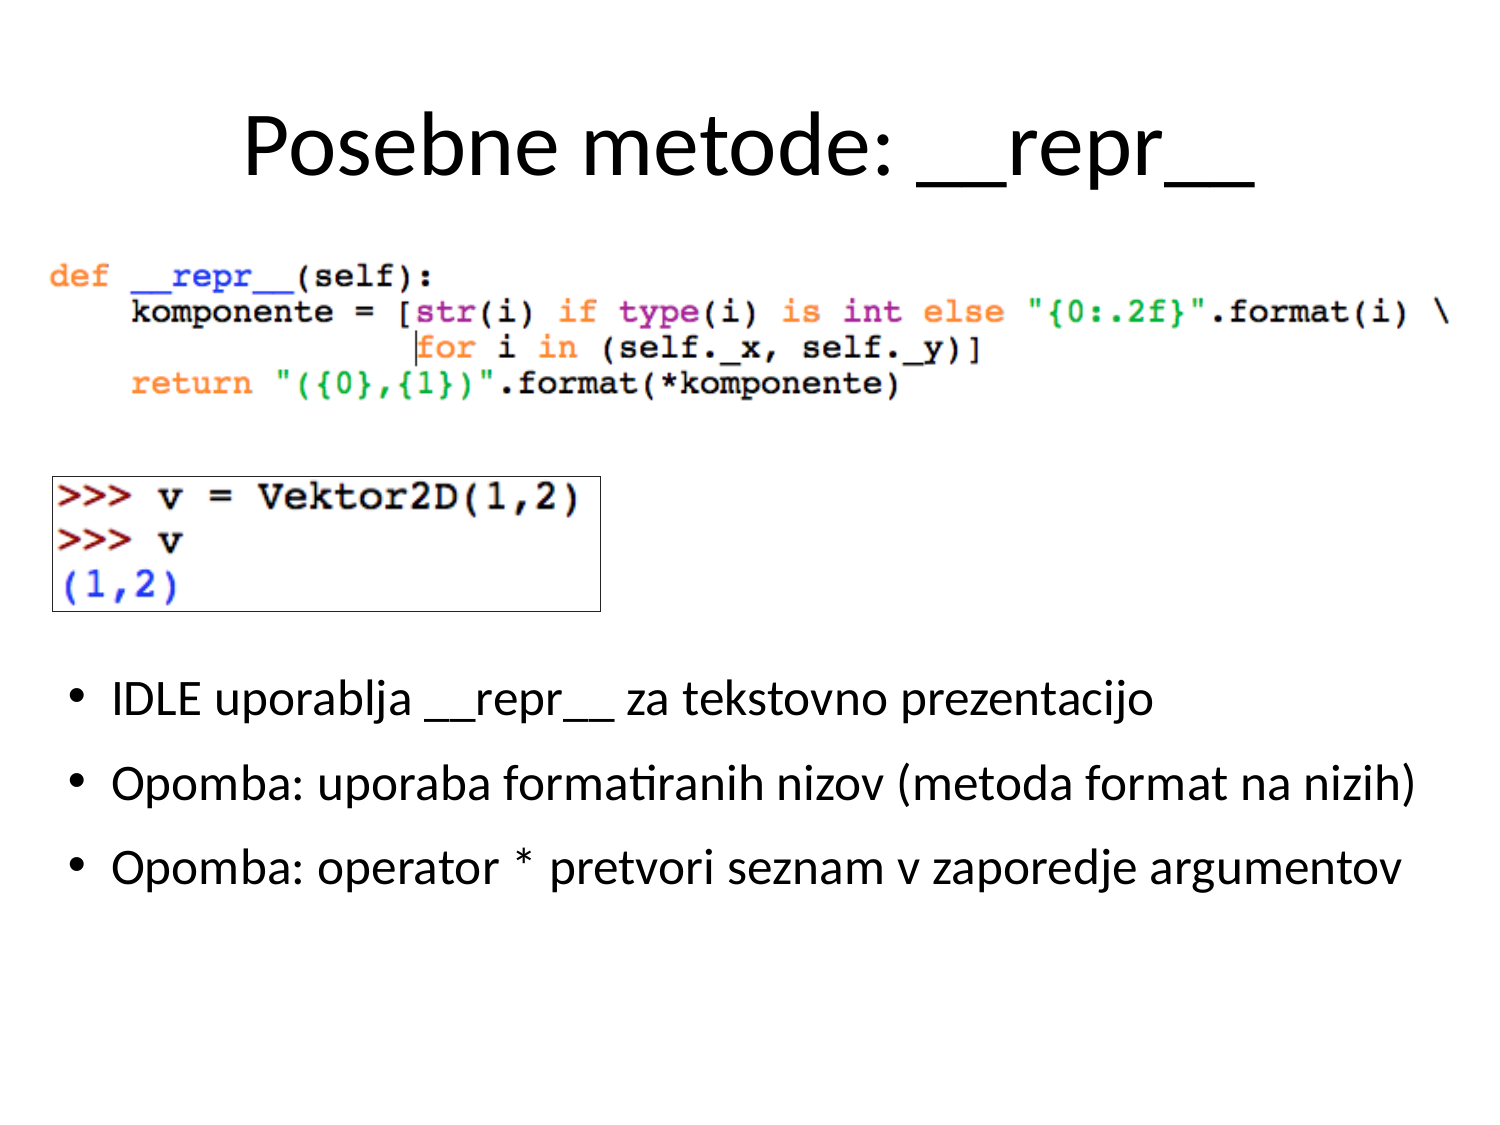

# Posebne metode: __repr__
IDLE uporablja __repr__ za tekstovno prezentacijo
Opomba: uporaba formatiranih nizov (metoda format na nizih)
Opomba: operator * pretvori seznam v zaporedje argumentov